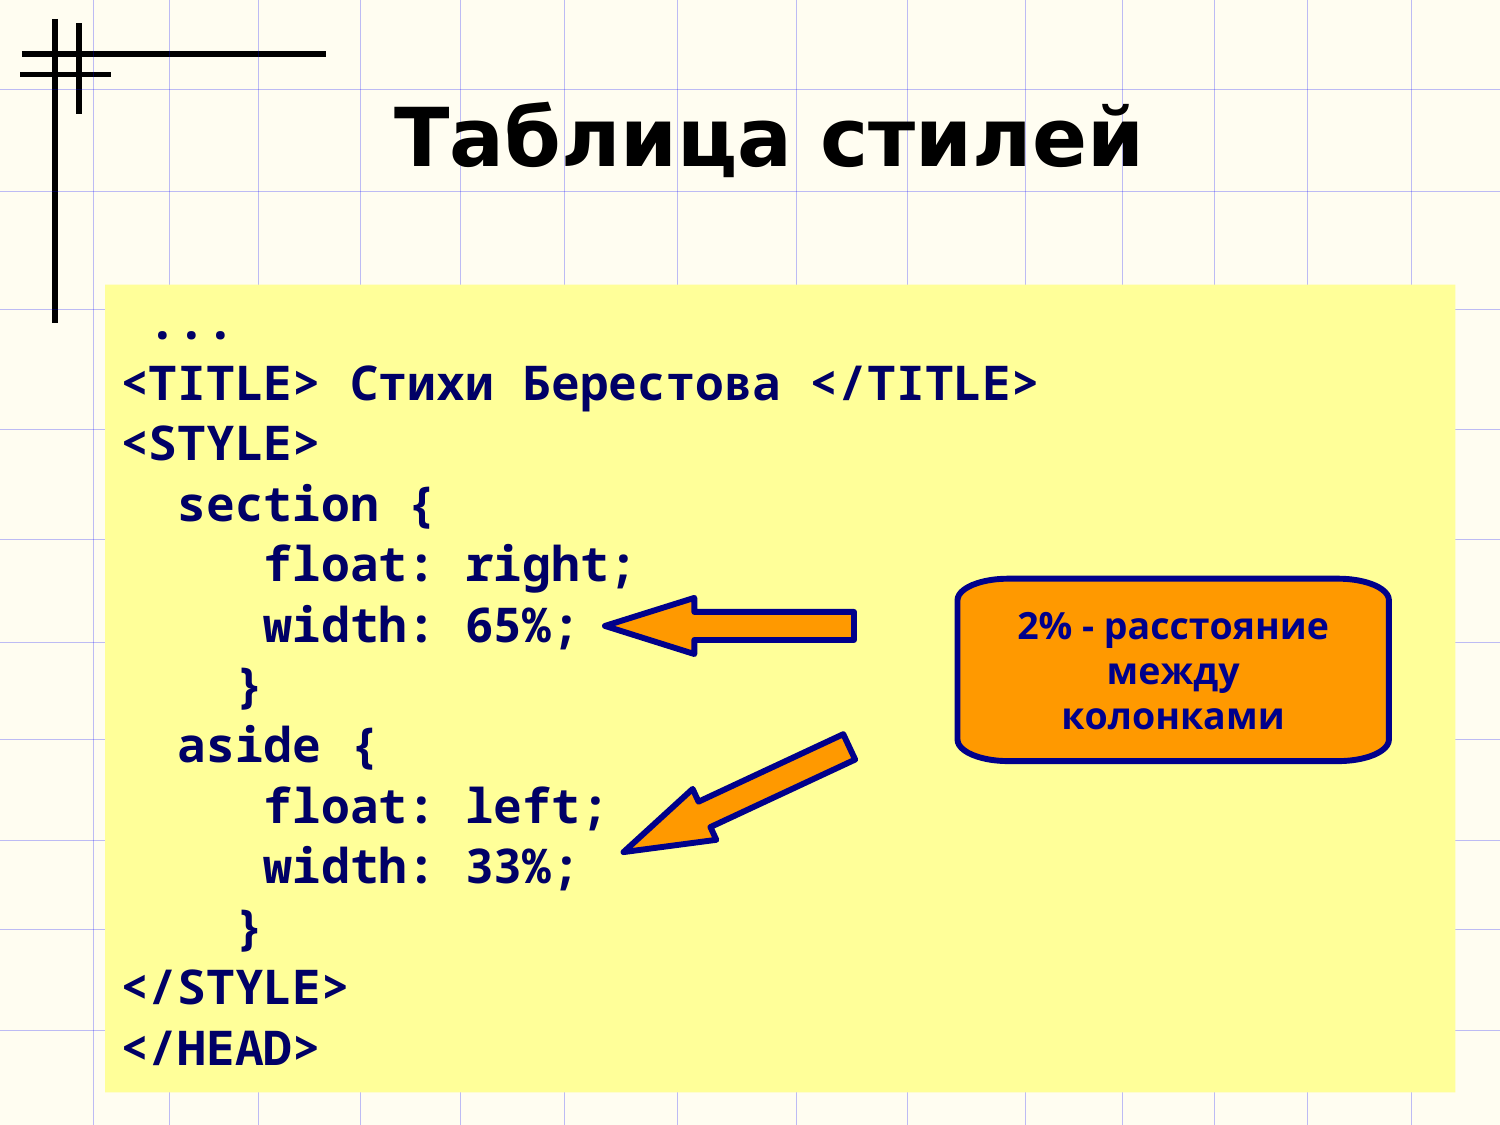

# Таблица стилей
 ...
<title> Стихи Берестова </title>
<style>
 section {
 float: right;
 width: 65%;
 }
 aside {
 float: left;
 width: 33%;
 }
</style>
</head>
2% - расстояние между колонками